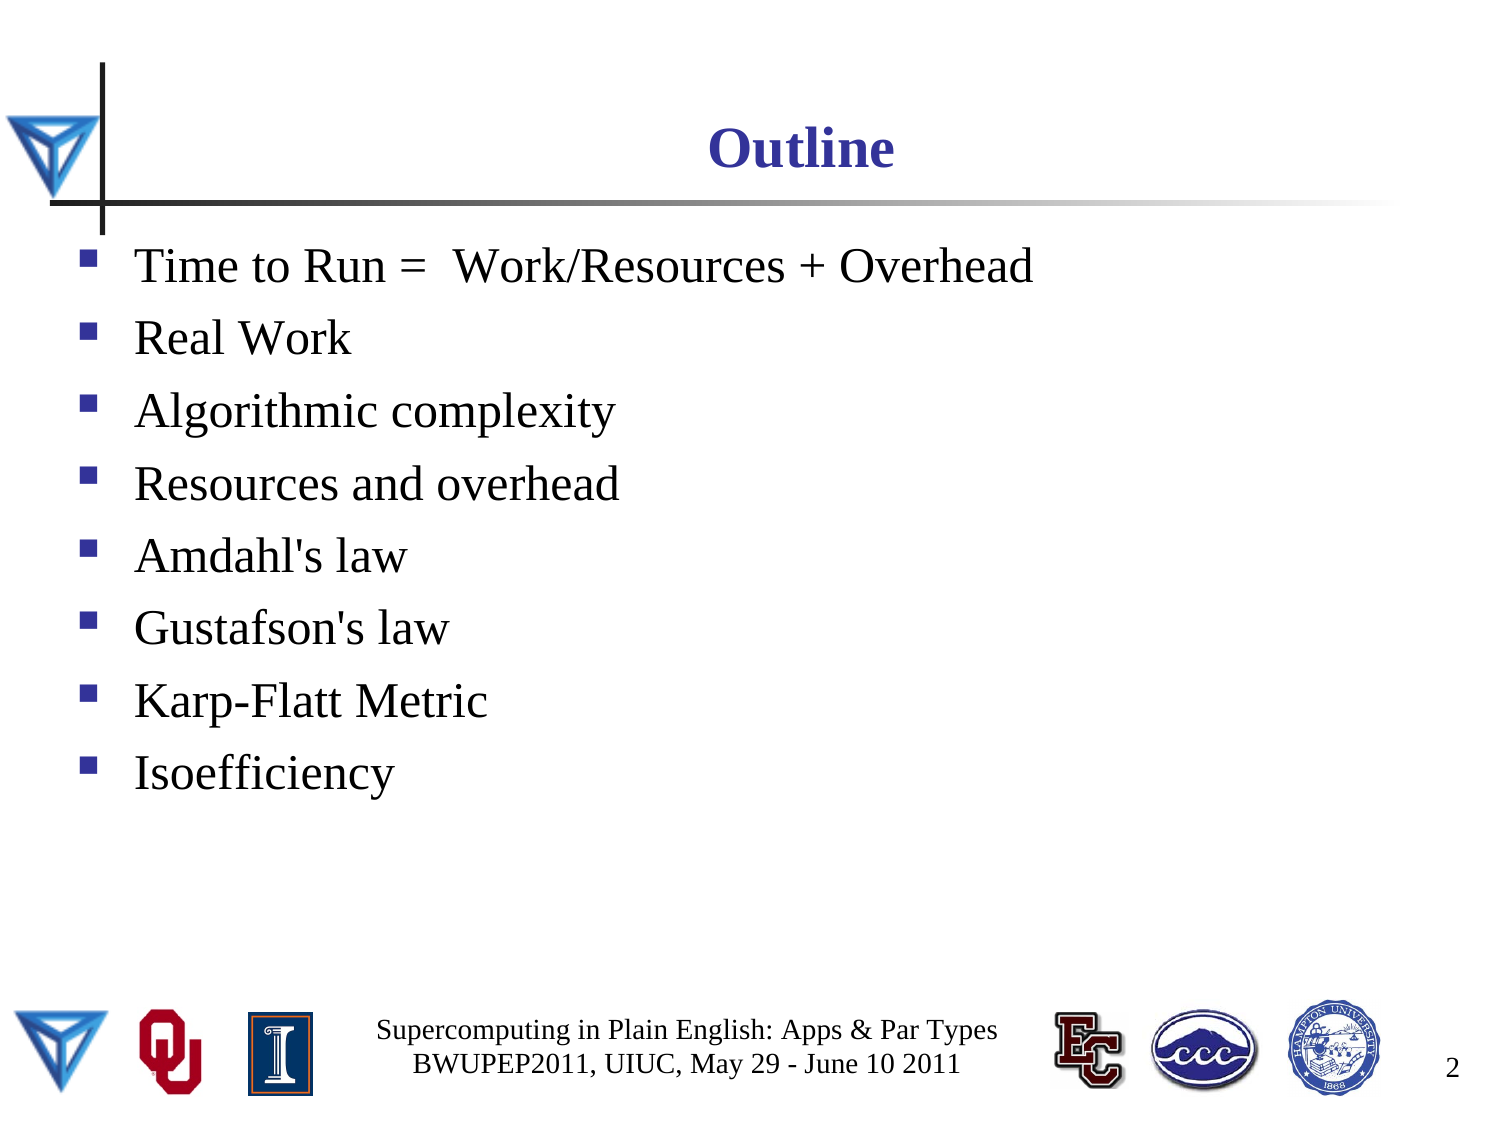

# Outline
Time to Run = Work/Resources + Overhead
Real Work
Algorithmic complexity
Resources and overhead
Amdahl's law
Gustafson's law
Karp-Flatt Metric
Isoefficiency
Supercomputing in Plain English: Apps & Par Types BWUPEP2011, UIUC, May 29 - June 10 2011